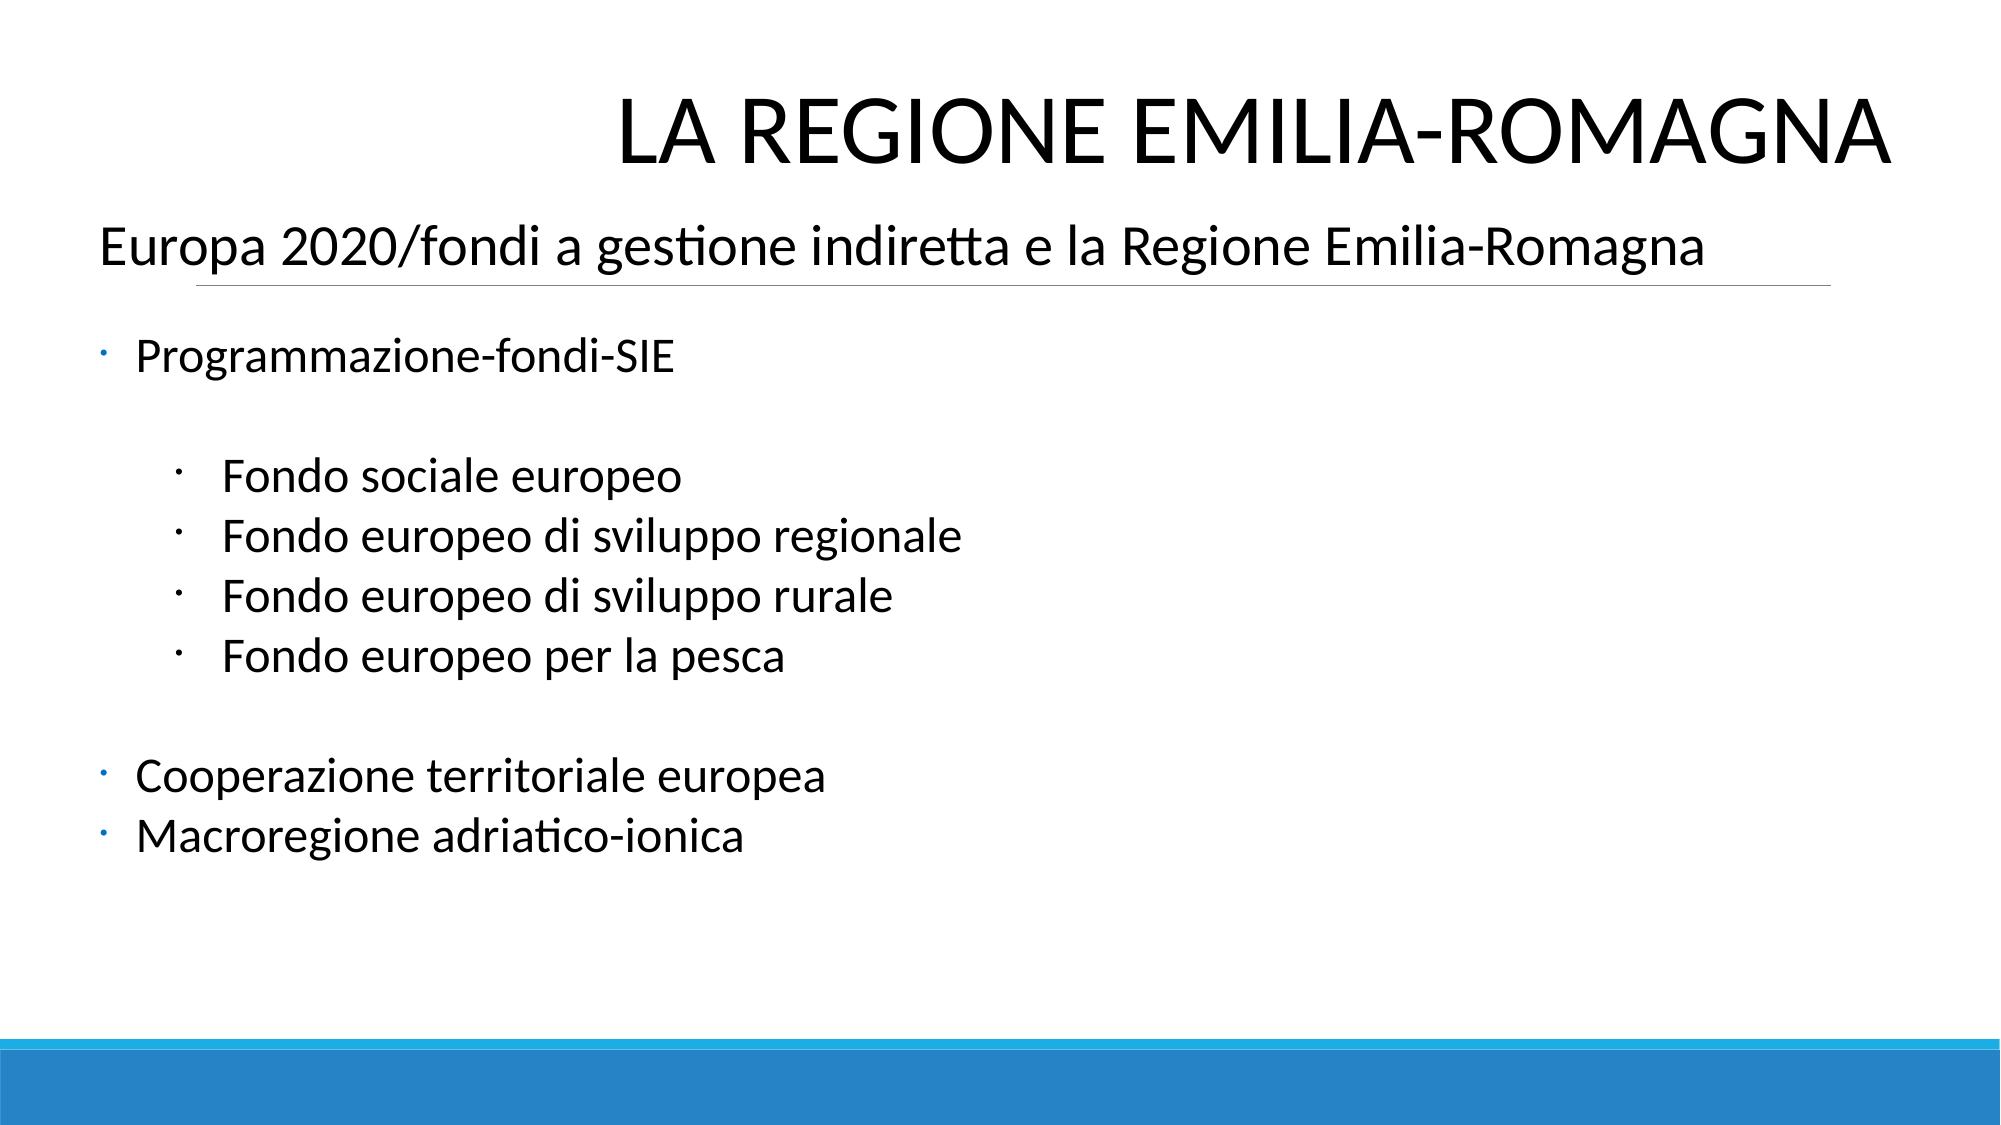

LA REGIONE EMILIA-ROMAGNA
Europa 2020/fondi a gestione indiretta e la Regione Emilia-Romagna
Programmazione-fondi-SIE
Fondo sociale europeo
Fondo europeo di sviluppo regionale
Fondo europeo di sviluppo rurale
Fondo europeo per la pesca
Cooperazione territoriale europea
Macroregione adriatico-ionica